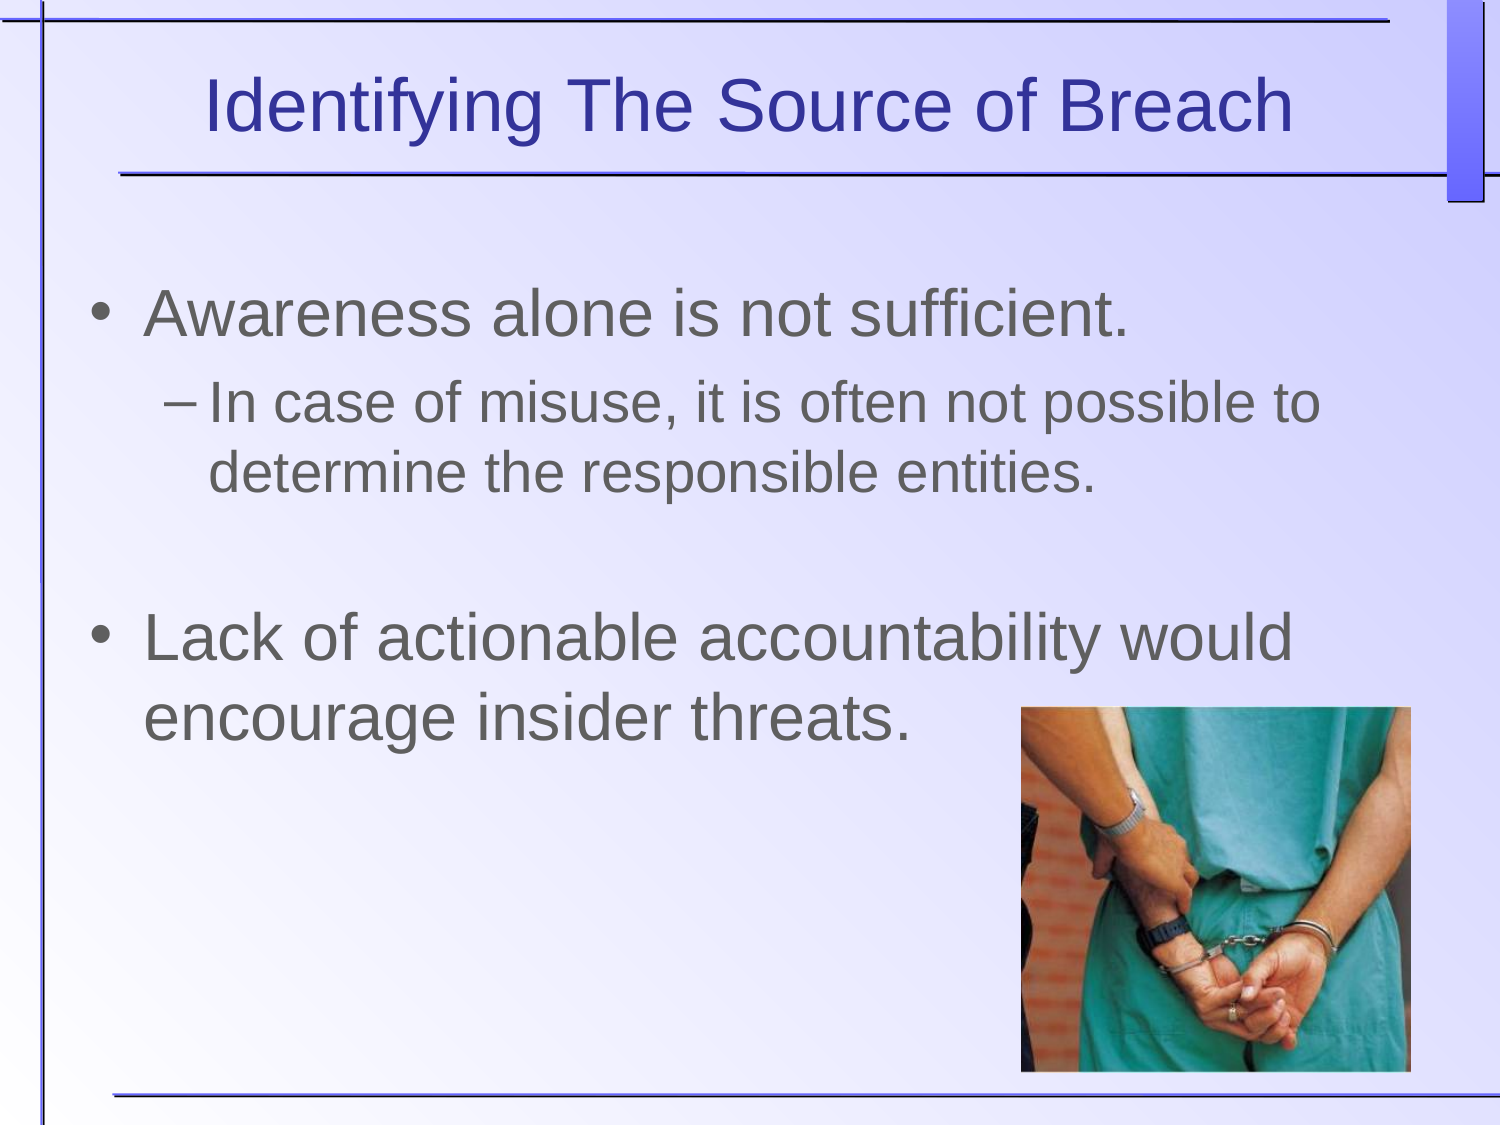

# Identifying The Source of Breach
Awareness alone is not sufficient.
In case of misuse, it is often not possible to determine the responsible entities.
Lack of actionable accountability would encourage insider threats.